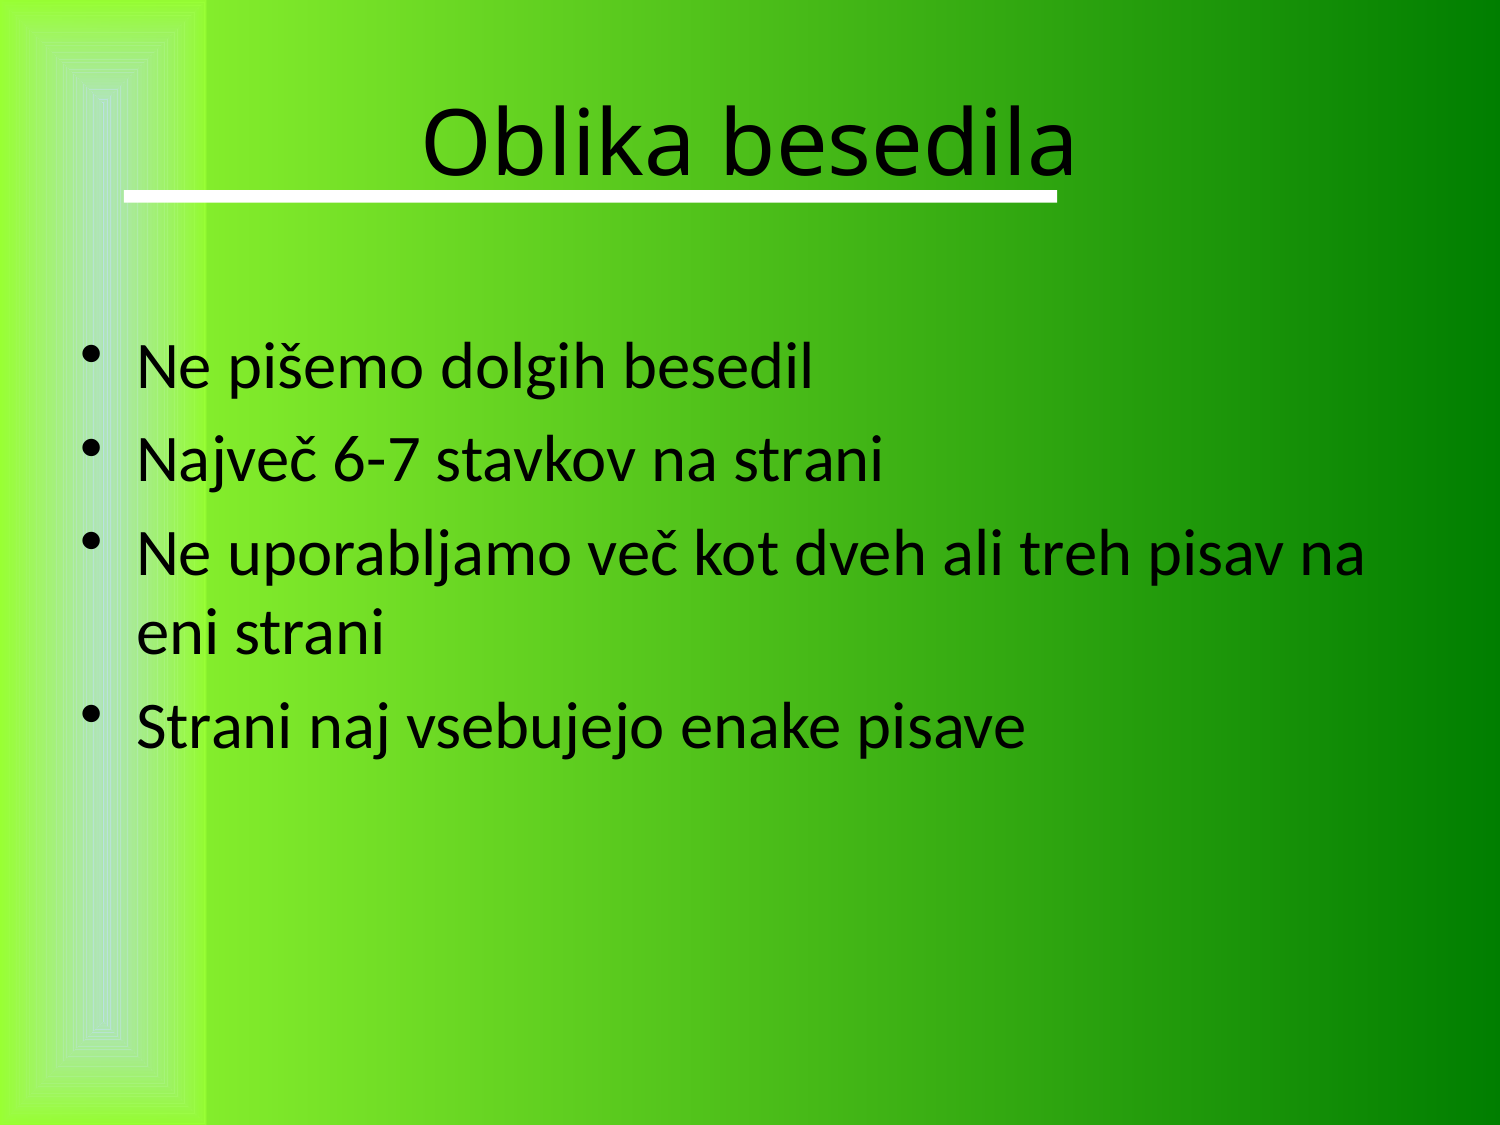

# Oblika besedila
Ne pišemo dolgih besedil
Največ 6-7 stavkov na strani
Ne uporabljamo več kot dveh ali treh pisav na eni strani
Strani naj vsebujejo enake pisave